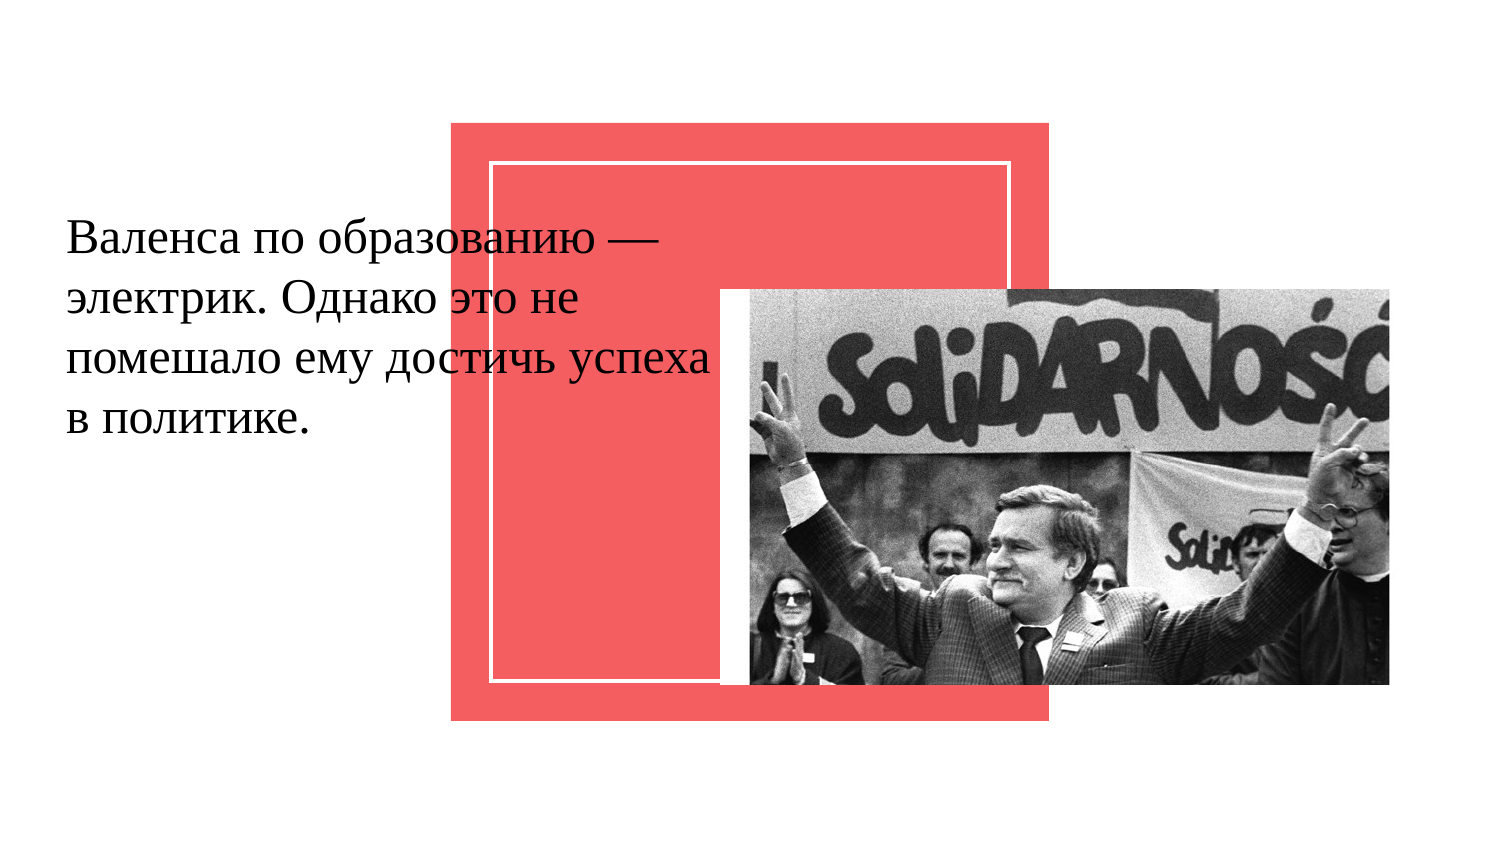

#
Валенса по образованию — электрик. Однако это не помешало ему достичь успеха в политике.